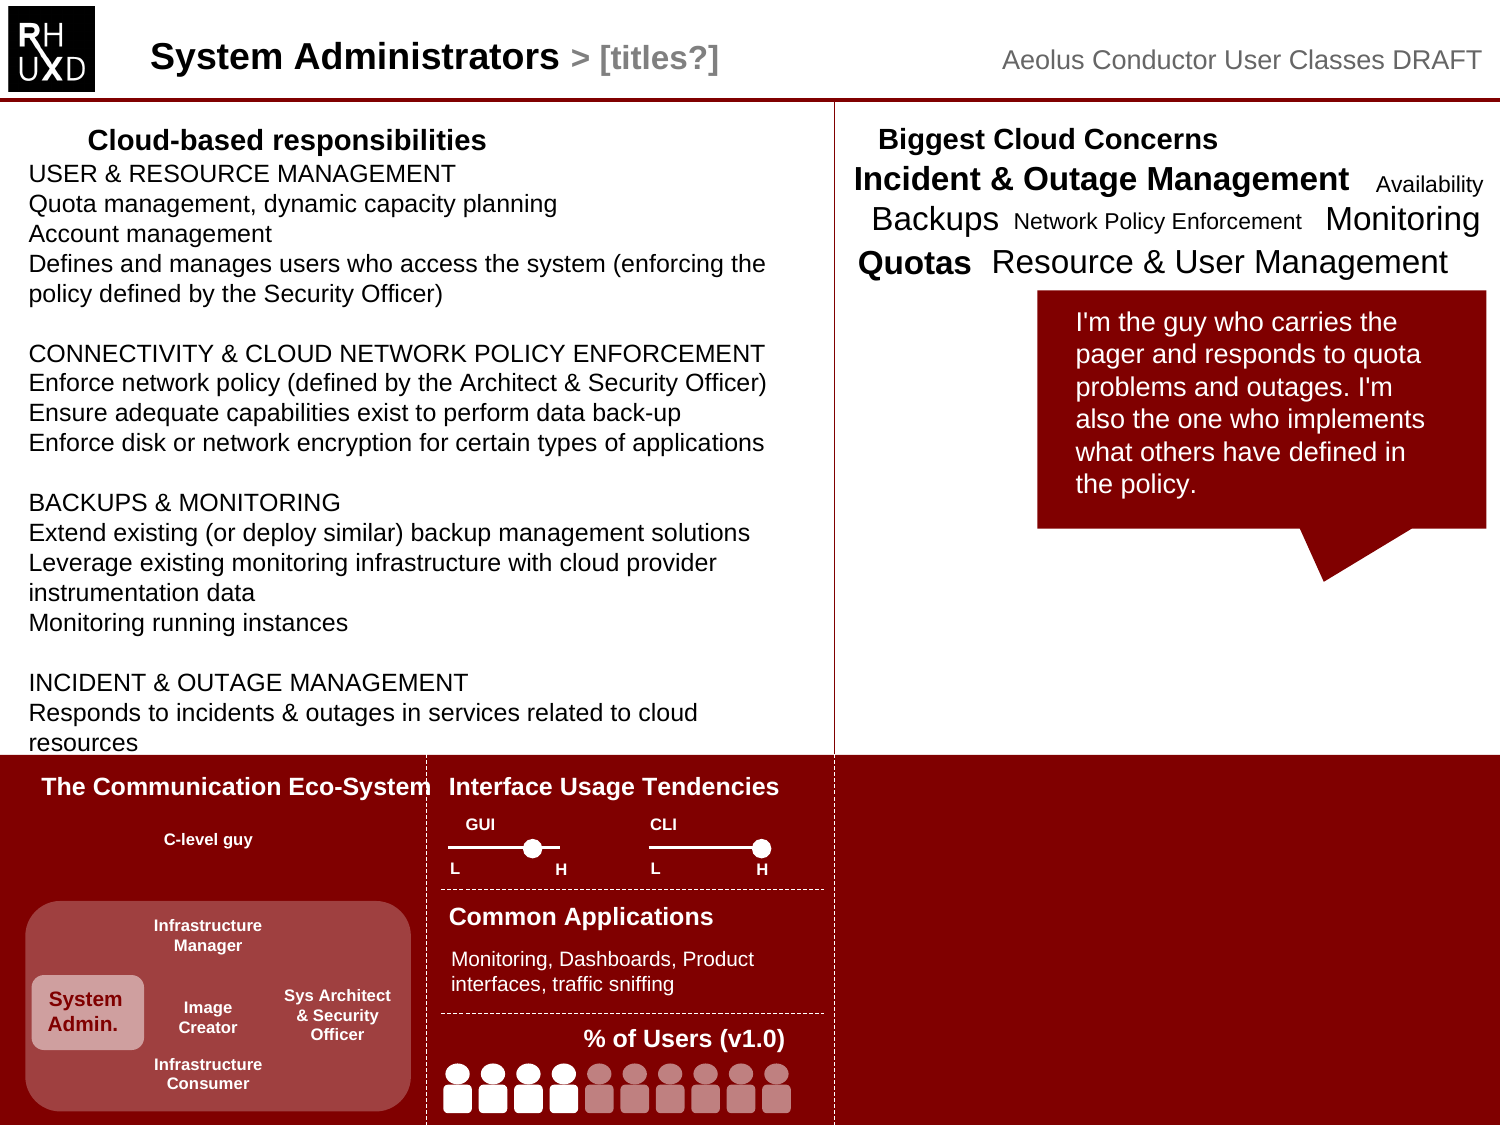

System Administrators > [titles?]
Aeolus Conductor User Classes DRAFT
Biggest Cloud Concerns
Cloud-based responsibilities
USER & RESOURCE MANAGEMENT
Quota management, dynamic capacity planning
Account management
Defines and manages users who access the system (enforcing the policy defined by the Security Officer)
CONNECTIVITY & CLOUD NETWORK POLICY ENFORCEMENT
Enforce network policy (defined by the Architect & Security Officer)
Ensure adequate capabilities exist to perform data back-up
Enforce disk or network encryption for certain types of applications
BACKUPS & MONITORING
Extend existing (or deploy similar) backup management solutions
Leverage existing monitoring infrastructure with cloud provider instrumentation data
Monitoring running instances
INCIDENT & OUTAGE MANAGEMENT
Responds to incidents & outages in services related to cloud resources
Incident & Outage Management
Availability
Backups
Monitoring
Network Policy Enforcement
Resource & User Management
Quotas
I'm the guy who carries the pager and responds to quota problems and outages. I'm also the one who implements what others have defined in the policy.
The Communication Eco-System
Interface Usage Tendencies
GUI
CLI
C-level guy
L
L
H
H
Common Applications
Infrastructure Manager
Monitoring, Dashboards, Product interfaces, traffic sniffing
Sys Architect & Security Officer
 System Admin.
Image Creator
% of Users (v1.0)
Infrastructure Consumer